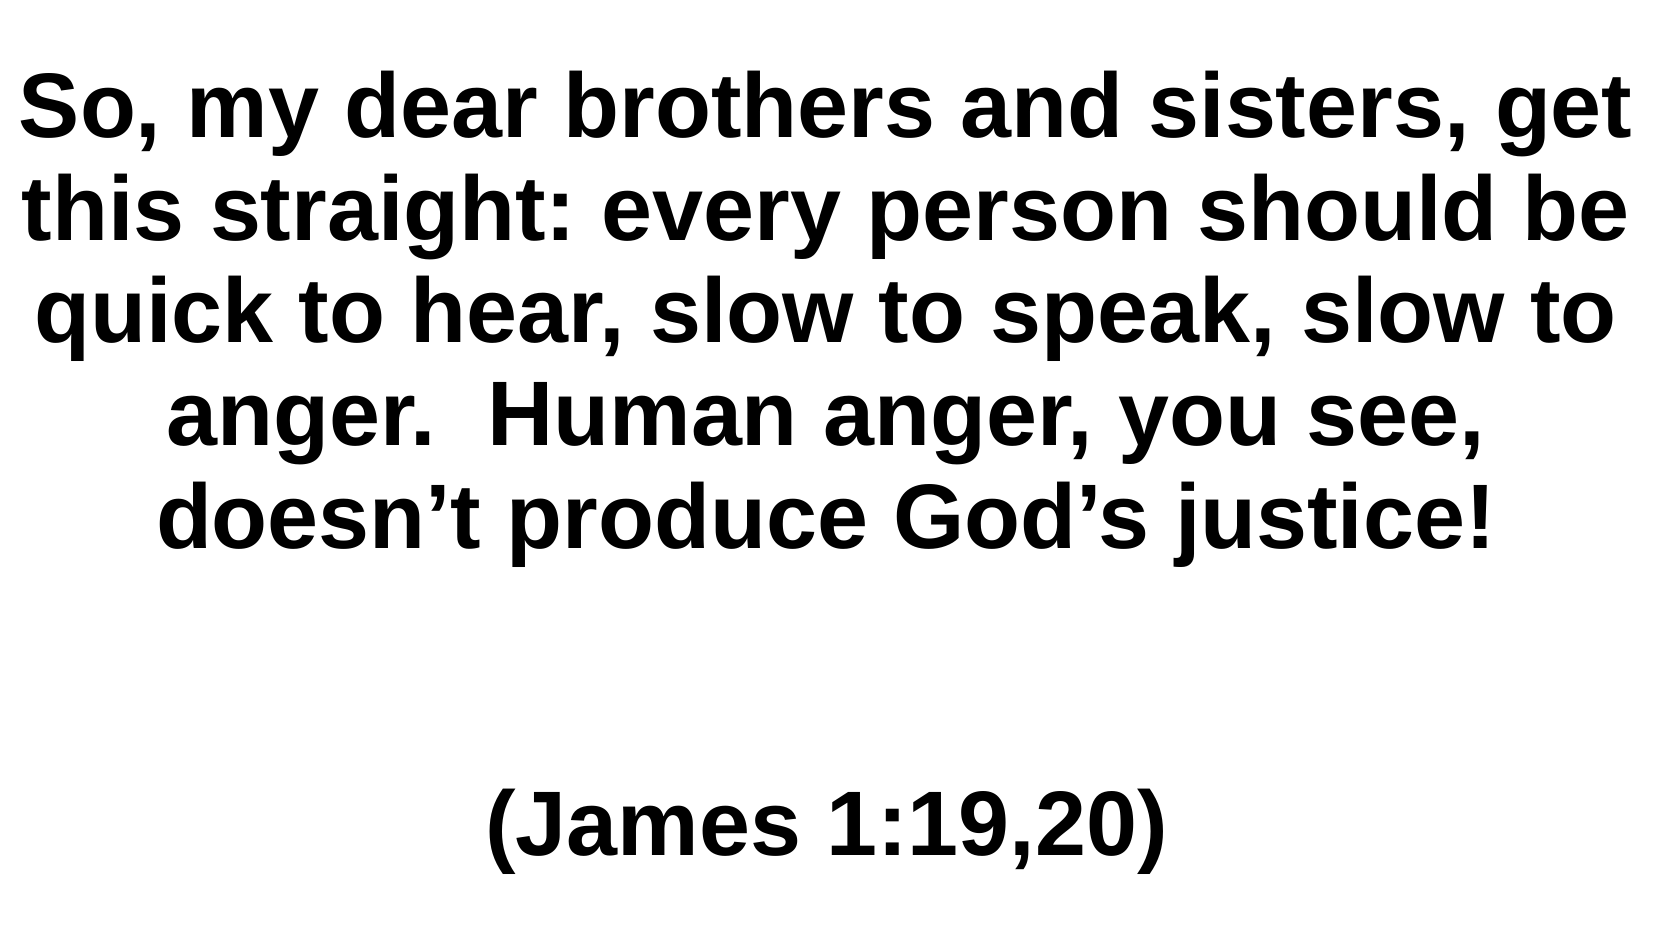

# So, my dear brothers and sisters, get this straight: every person should be quick to hear, slow to speak, slow to anger. Human anger, you see, doesn’t produce God’s justice! (James 1:19,20)